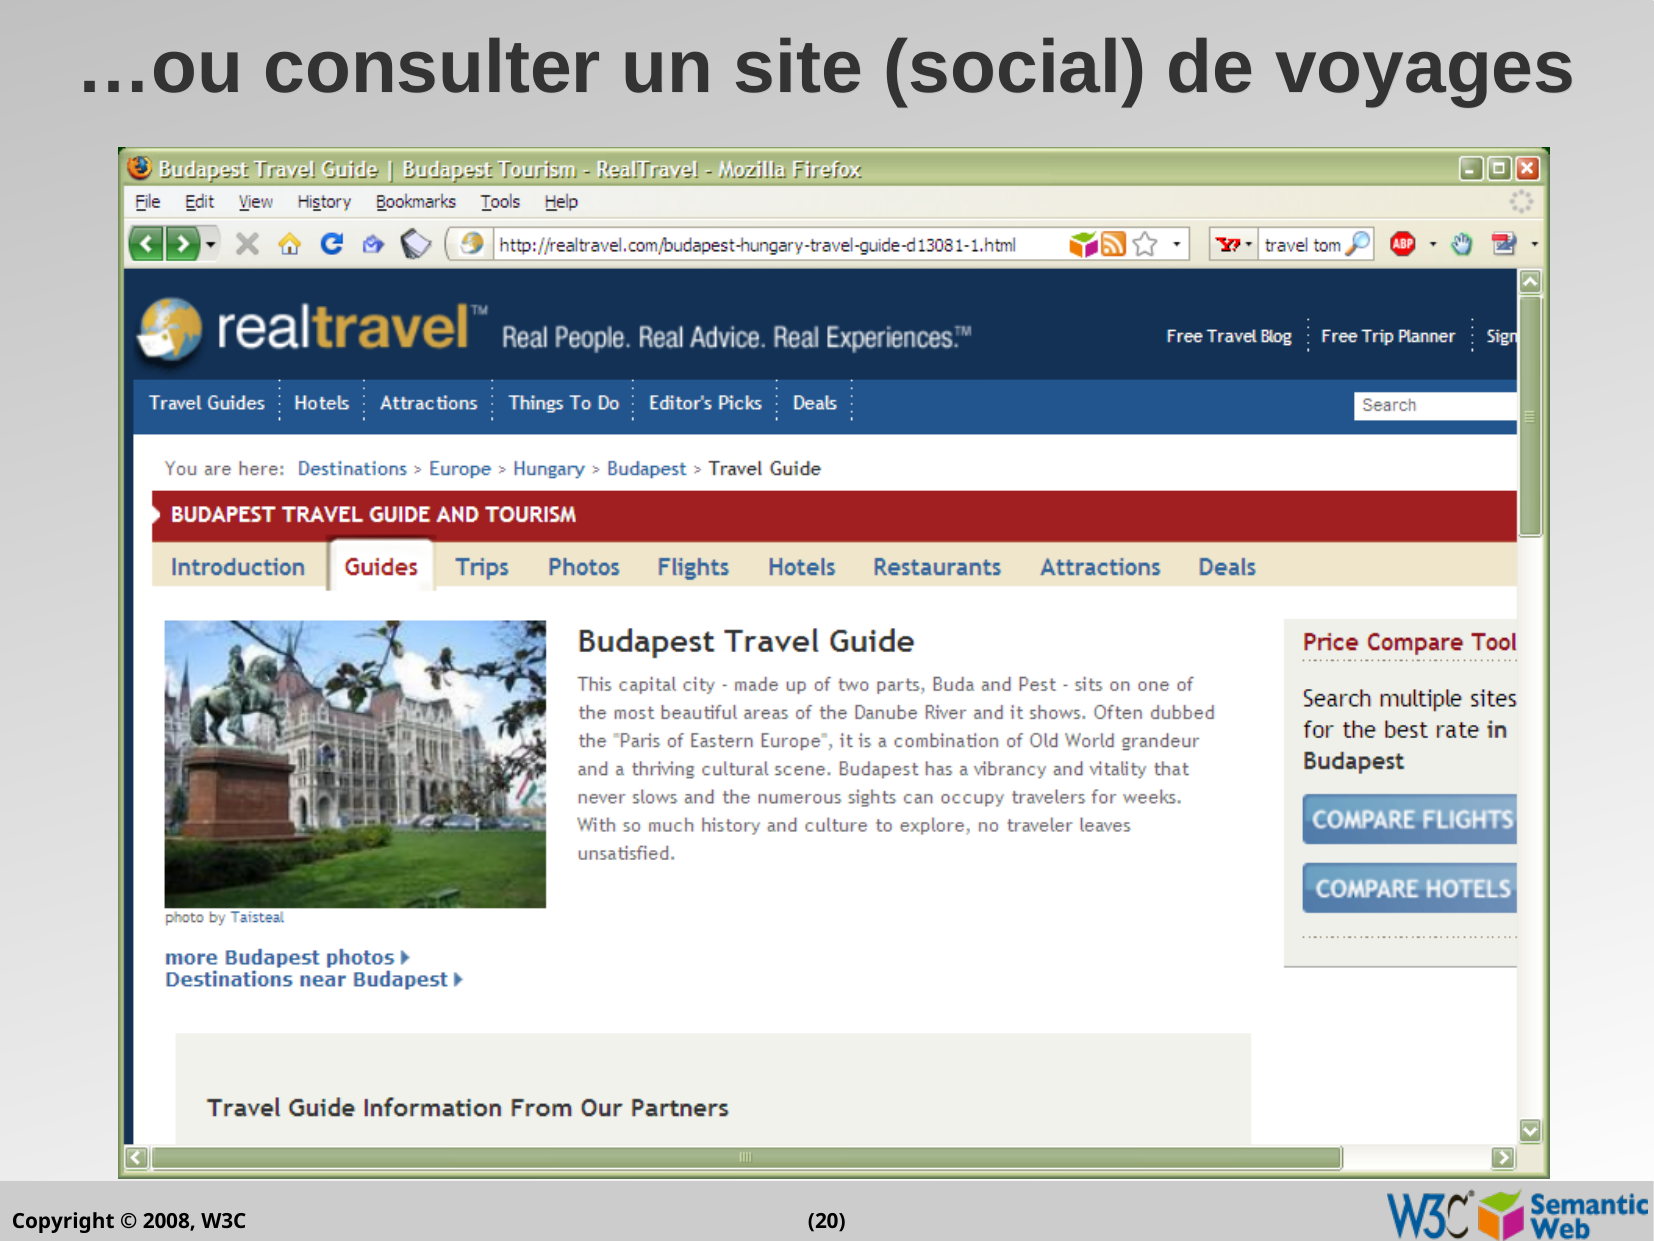

# …ou consulter un site (social) de voyages